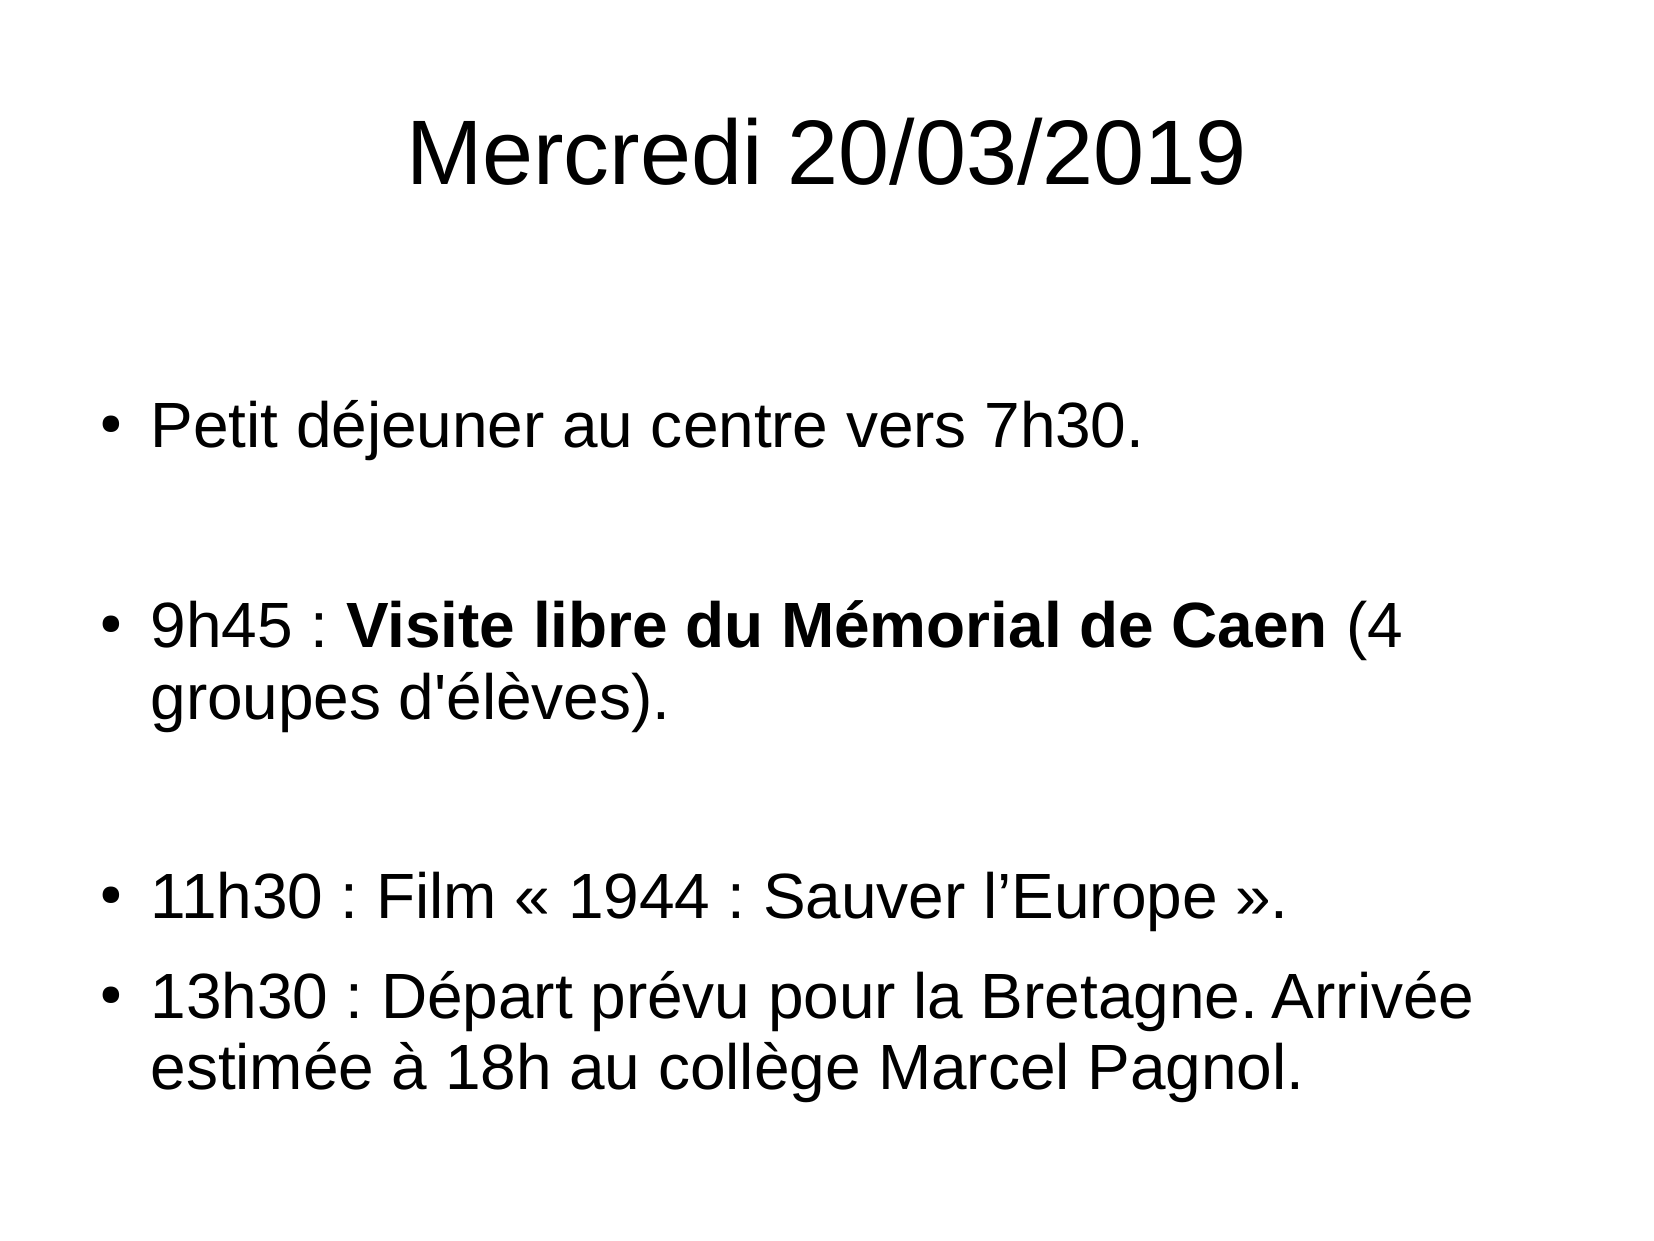

# Mercredi 20/03/2019
Petit déjeuner au centre vers 7h30.
9h45 : Visite libre du Mémorial de Caen (4 groupes d'élèves).
11h30 : Film « 1944 : Sauver l’Europe ».
13h30 : Départ prévu pour la Bretagne. Arrivée estimée à 18h au collège Marcel Pagnol.